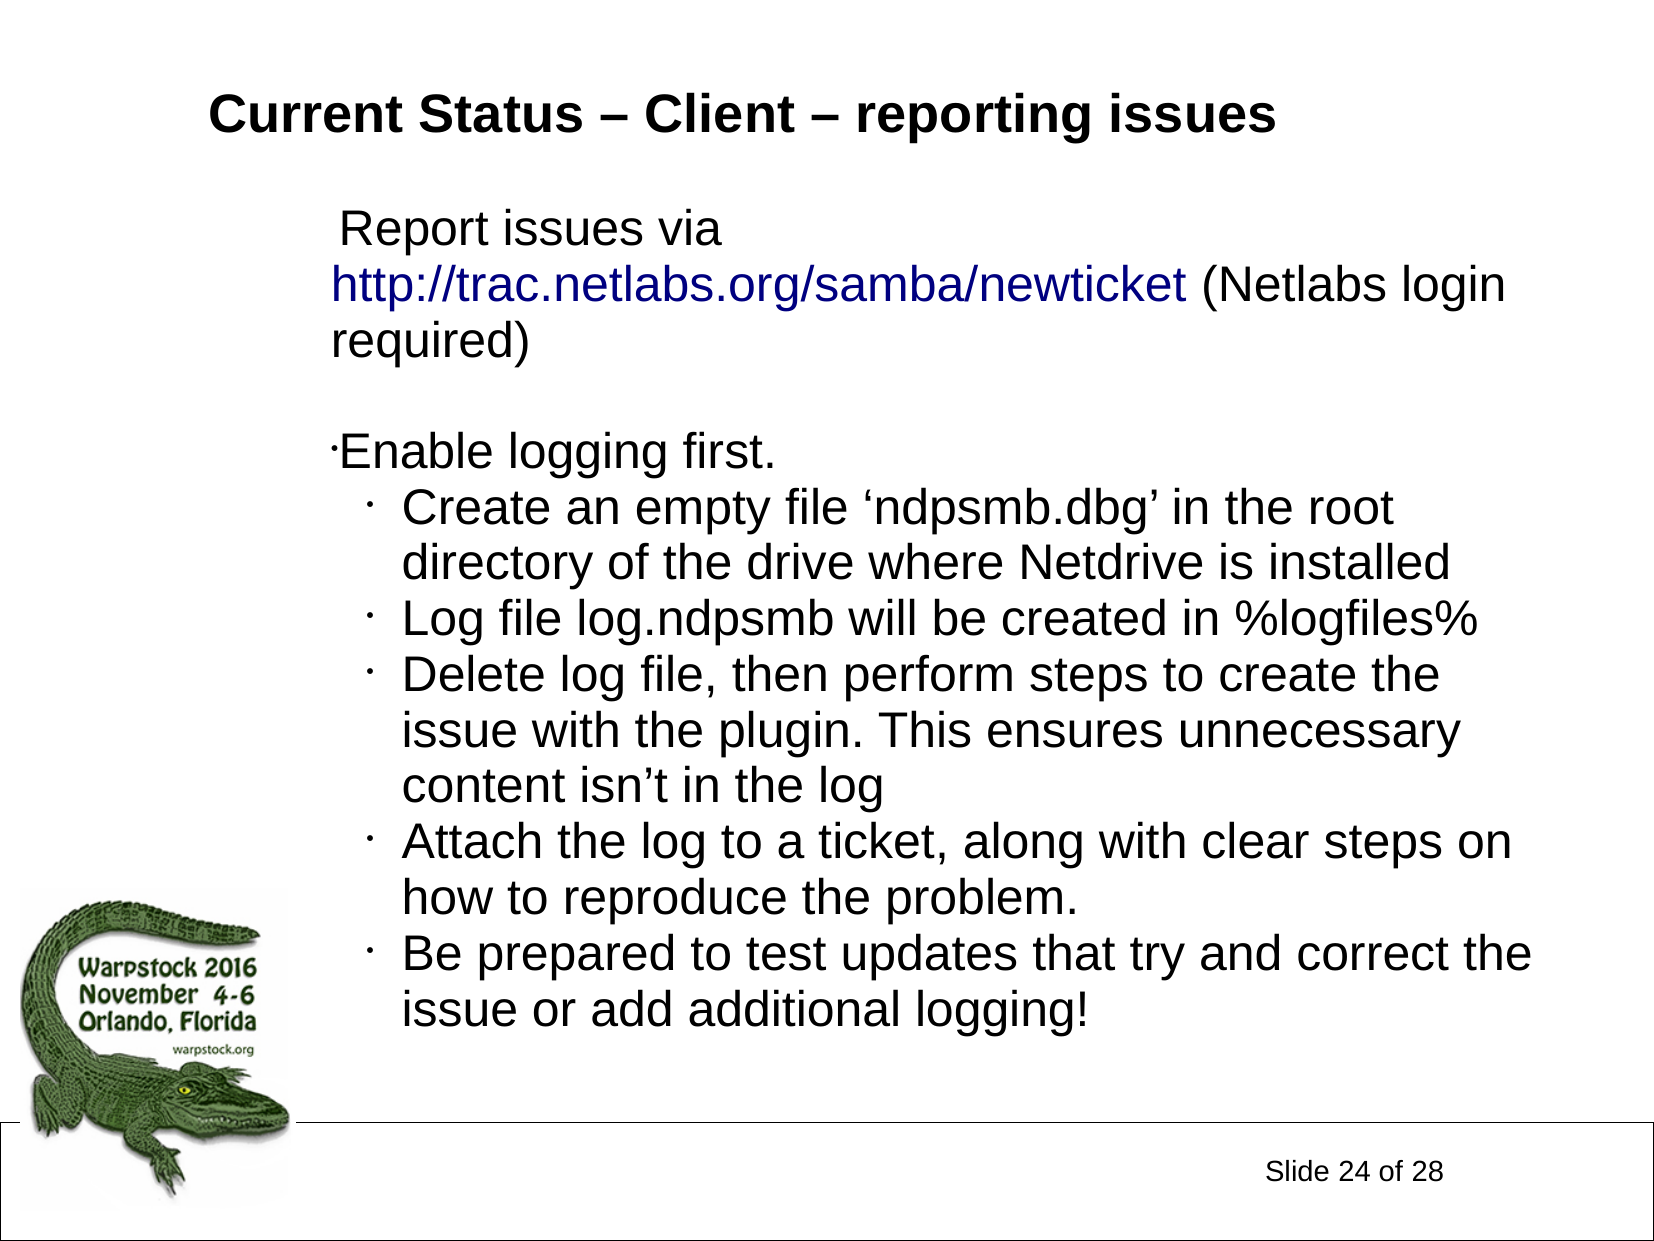

# Current Status – Client – reporting issues
Report issues via http://trac.netlabs.org/samba/newticket (Netlabs login required)
Enable logging first.
Create an empty file ‘ndpsmb.dbg’ in the root directory of the drive where Netdrive is installed
Log file log.ndpsmb will be created in %logfiles%
Delete log file, then perform steps to create the issue with the plugin. This ensures unnecessary content isn’t in the log
Attach the log to a ticket, along with clear steps on how to reproduce the problem.
Be prepared to test updates that try and correct the issue or add additional logging!